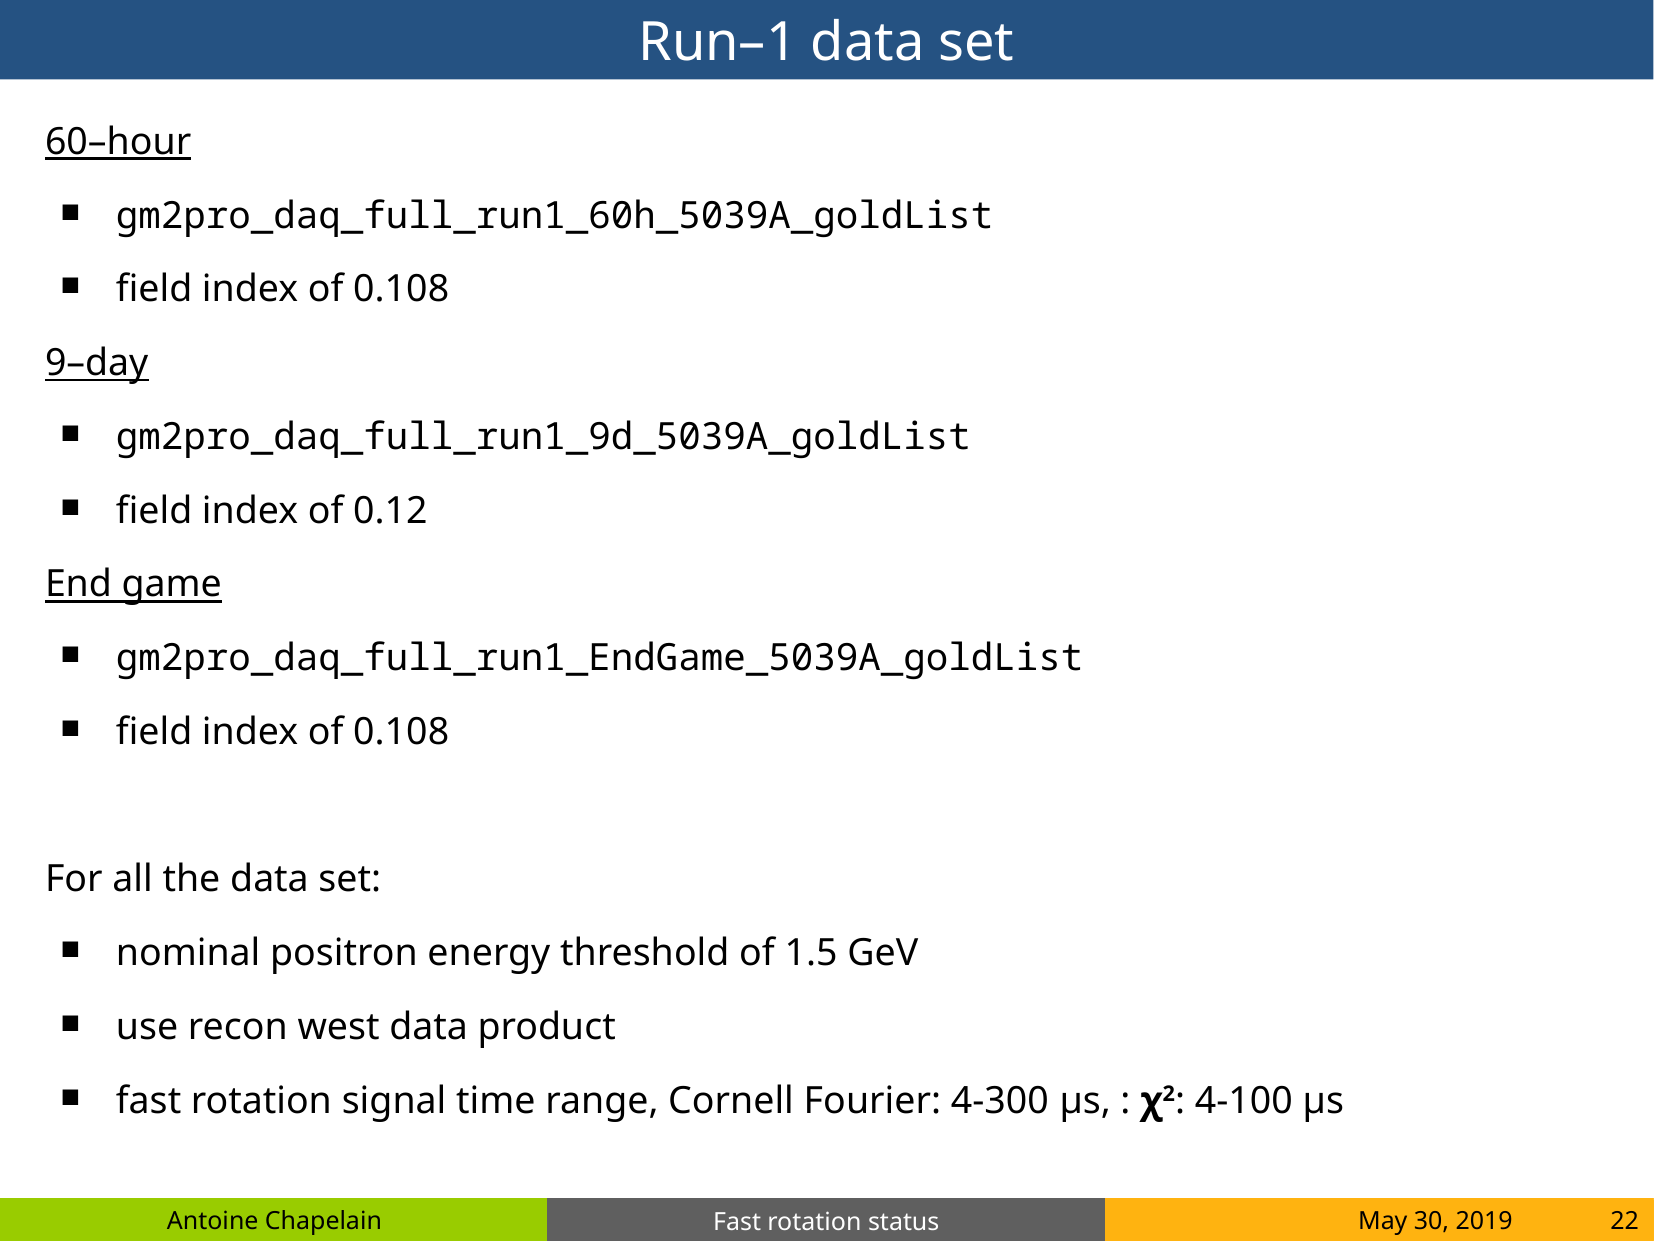

# Run–1 data set
60–hour
gm2pro_daq_full_run1_60h_5039A_goldList
field index of 0.108
9–day
gm2pro_daq_full_run1_9d_5039A_goldList
field index of 0.12
End game
gm2pro_daq_full_run1_EndGame_5039A_goldList
field index of 0.108
For all the data set:
nominal positron energy threshold of 1.5 GeV
use recon west data product
fast rotation signal time range, Cornell Fourier: 4-300 μs, : χ2: 4-100 μs